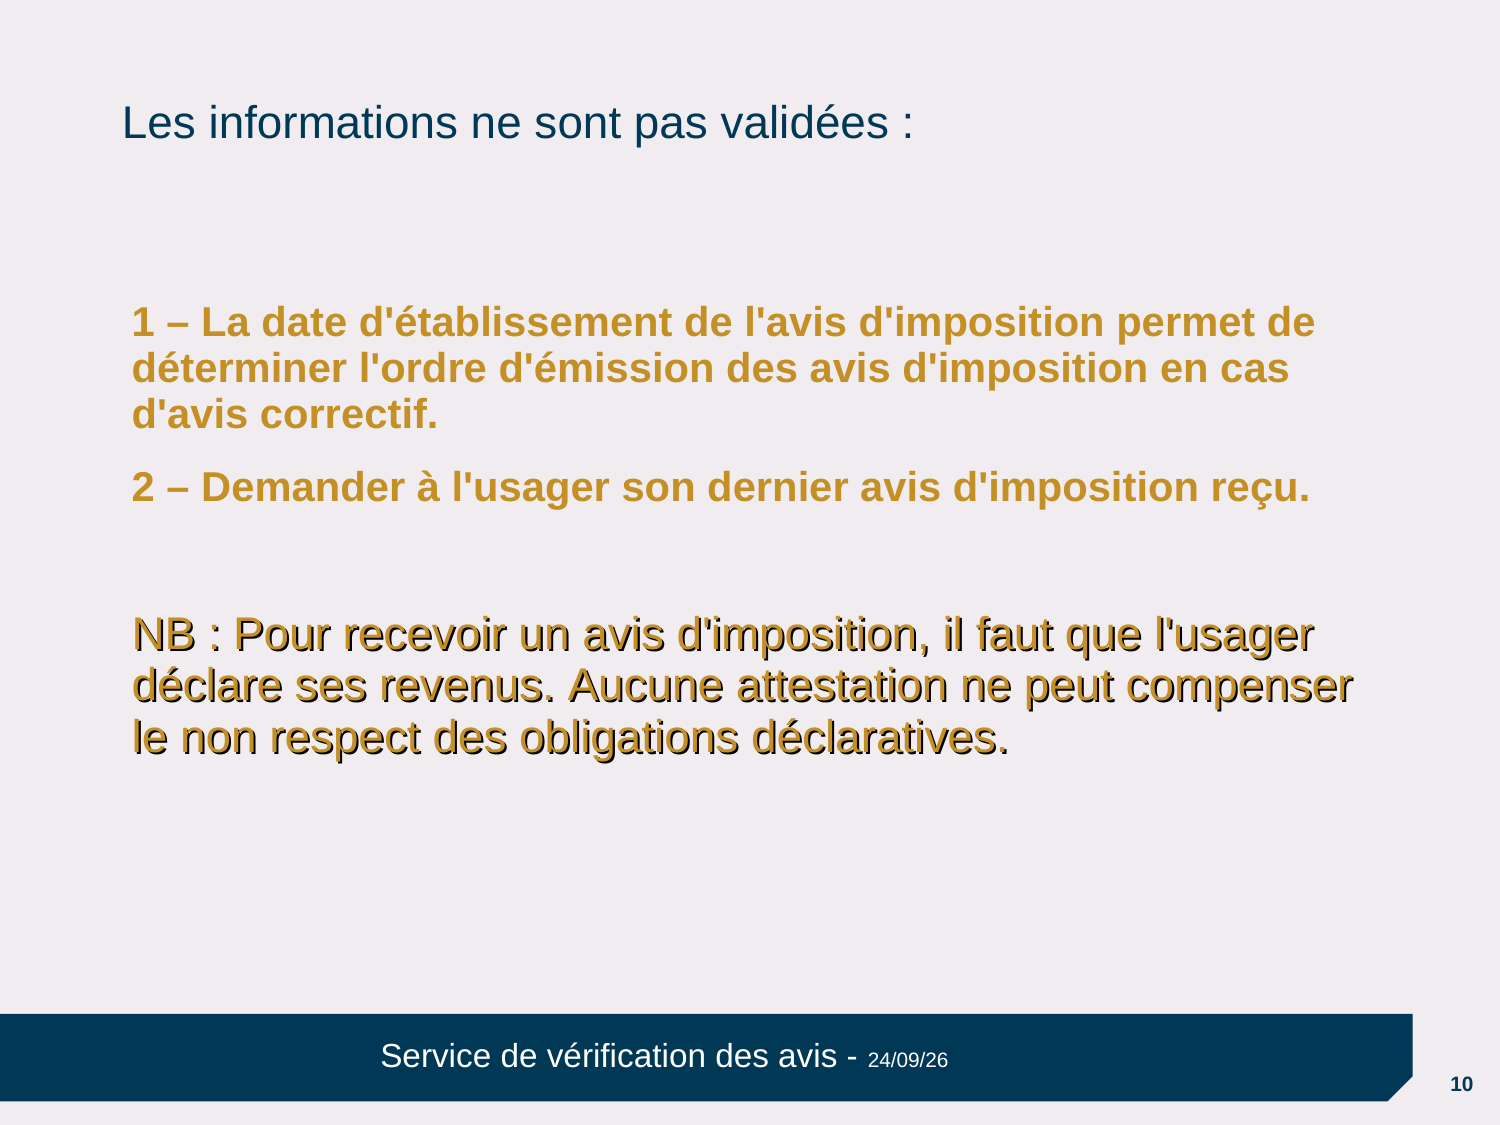

# Les informations ne sont pas validées :
1 – La date d'établissement de l'avis d'imposition permet de déterminer l'ordre d'émission des avis d'imposition en cas d'avis correctif.
2 – Demander à l'usager son dernier avis d'imposition reçu.
NB : Pour recevoir un avis d'imposition, il faut que l'usager déclare ses revenus. Aucune attestation ne peut compenser le non respect des obligations déclaratives.